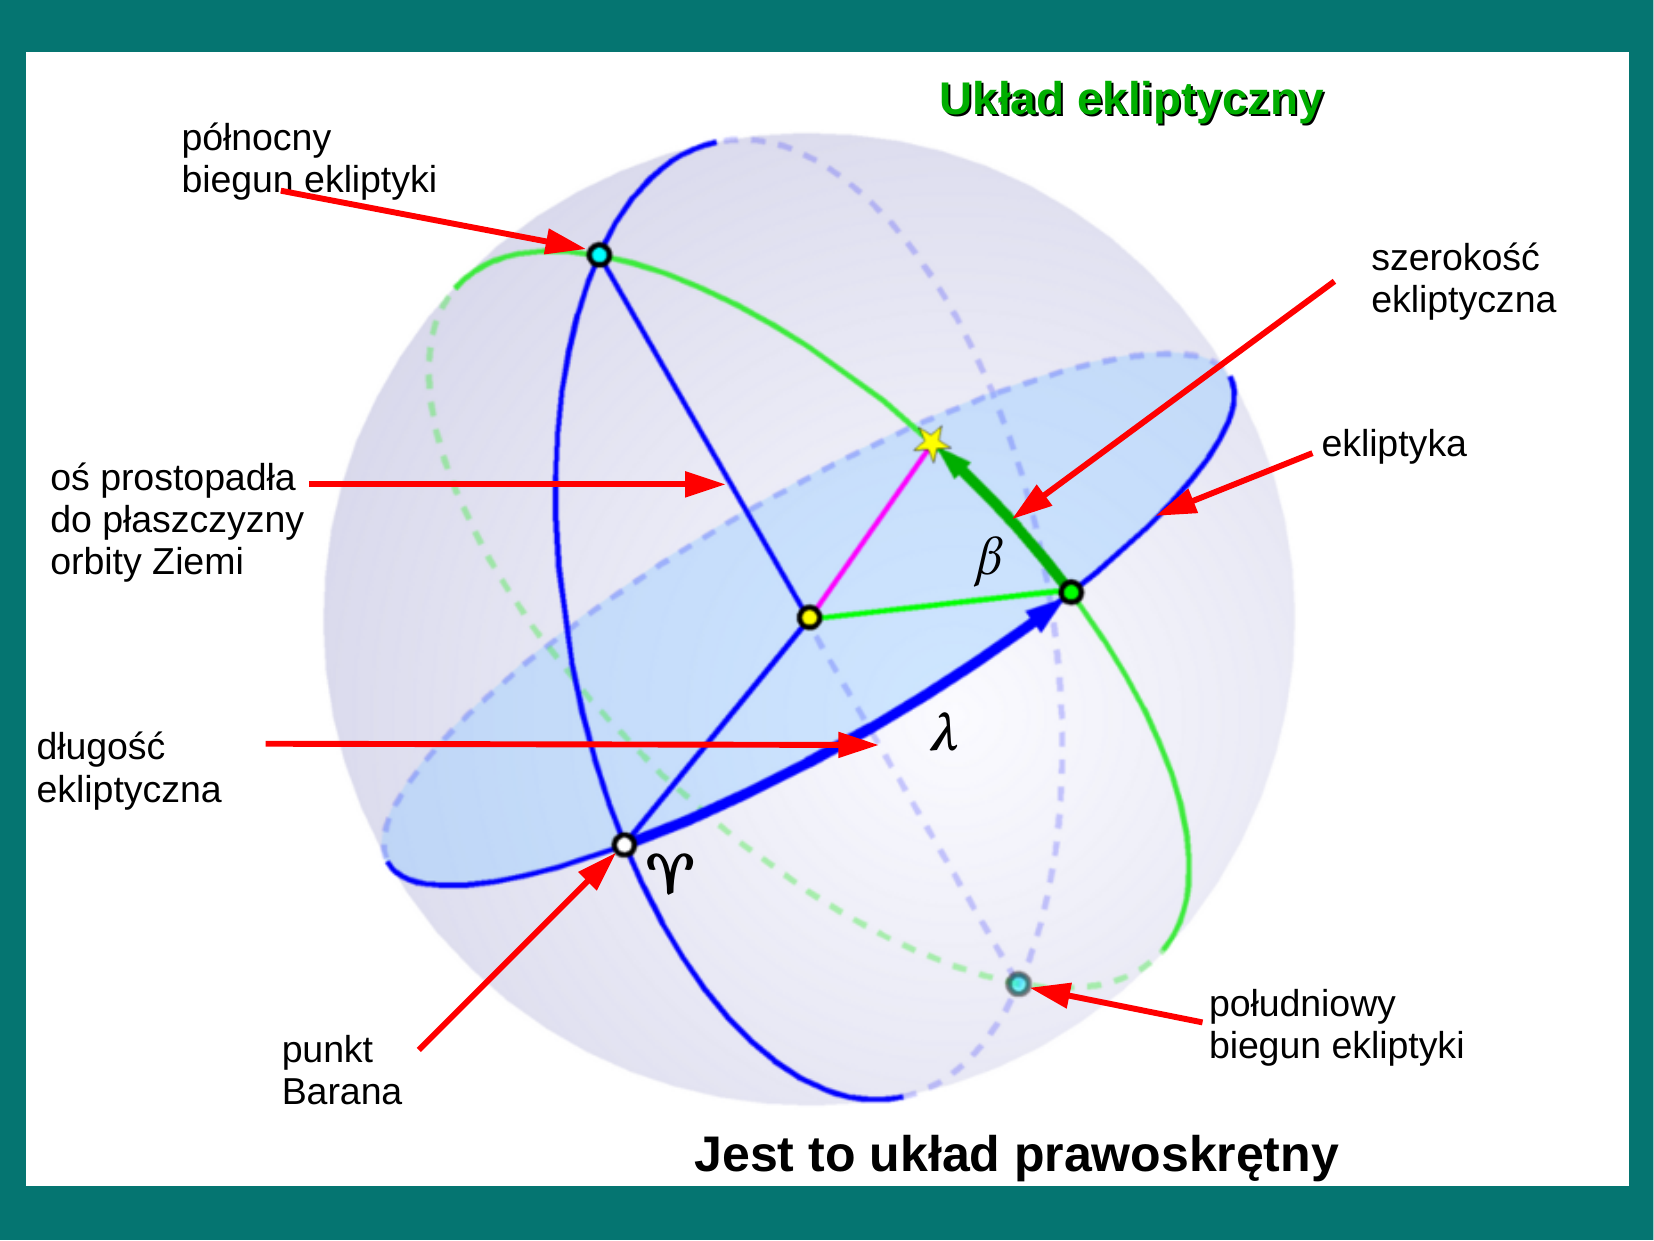

Układ ekliptyczny
północny
biegun ekliptyki
szerokość
ekliptyczna
ekliptyka
oś prostopadła
do płaszczyzny
orbity Ziemi
β
λ
długość
ekliptyczna
♈
południowy
biegun ekliptyki
punkt
Barana
Jest to układ prawoskrętny